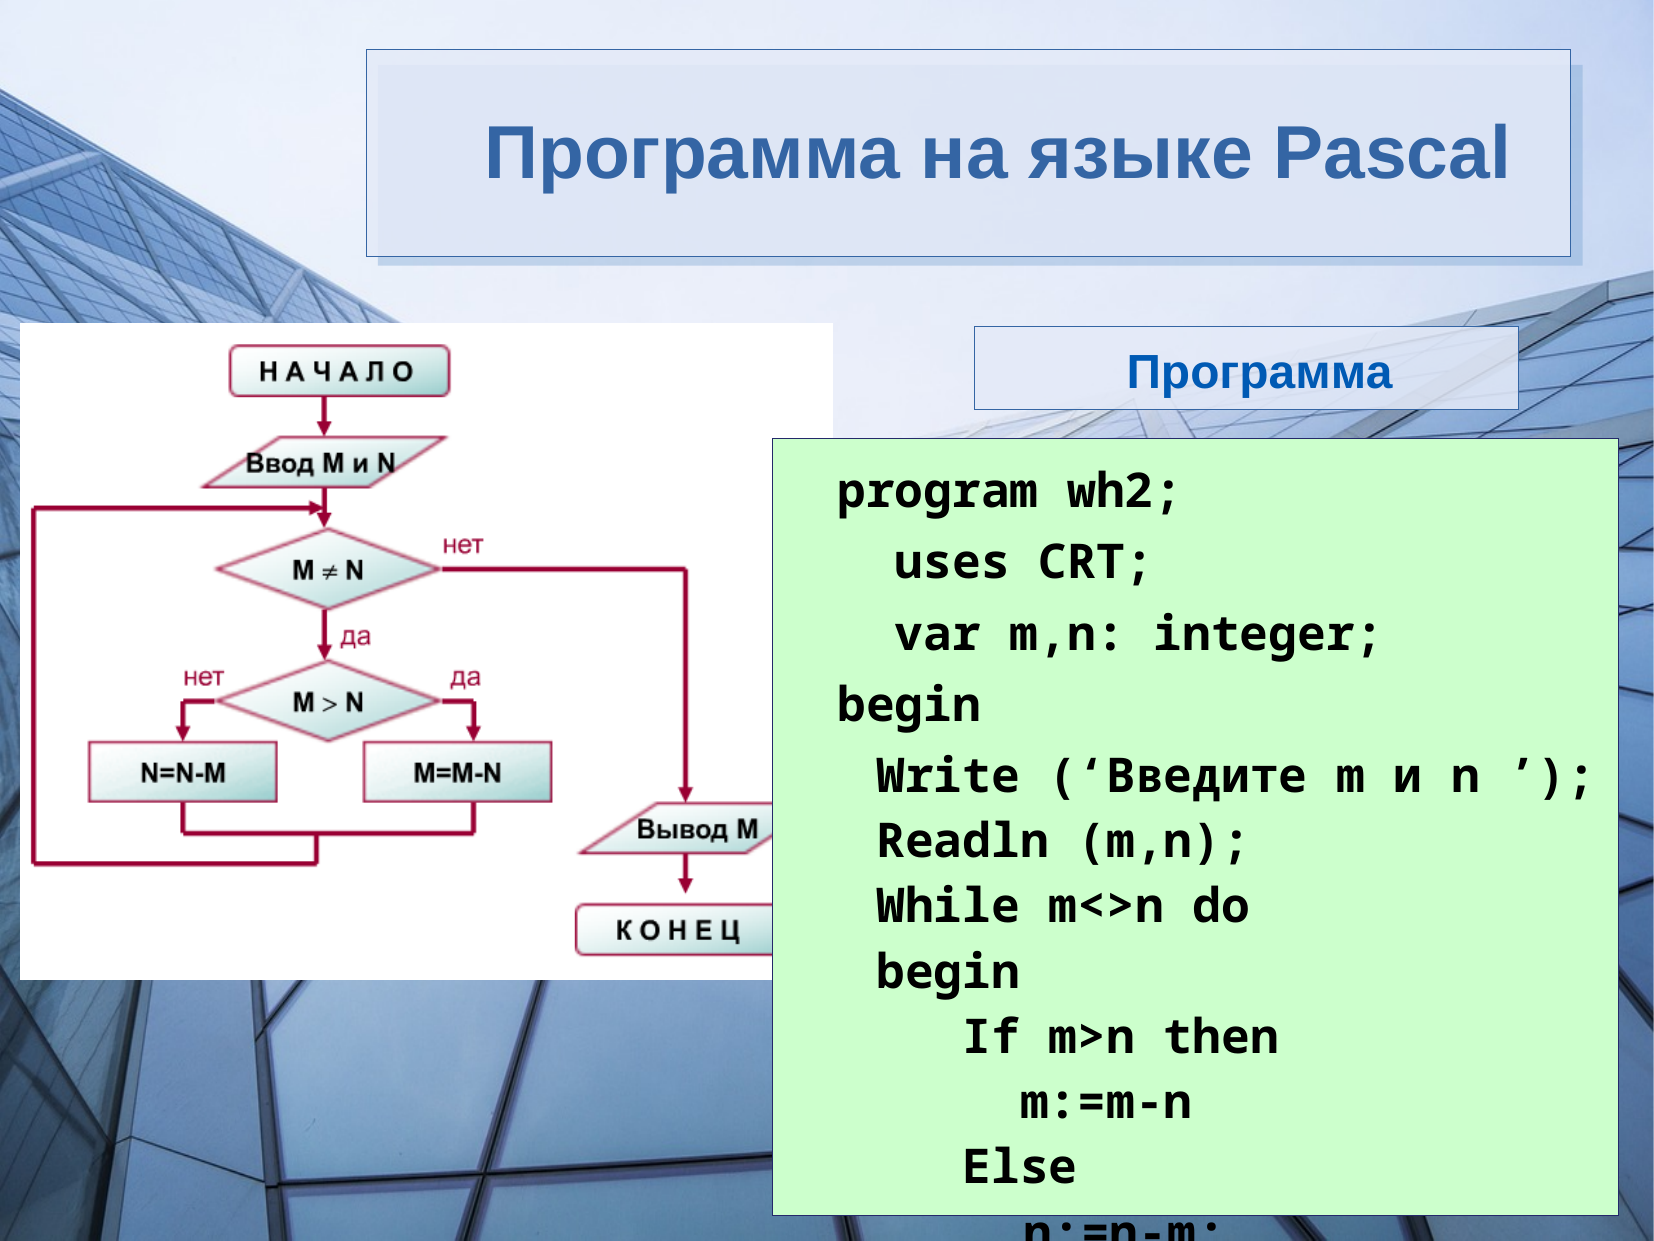

# Программа на языке Pascal
Программа
program wh2;
 uses CRT;
 var m,n: integer;
begin
 Write (‘Введите m и n ’);
 Readln (m,n);
 While m<>n do
 begin
 If m>n then
 m:=m-n
 Else
		 n:=n-m;
 end;
 writeln (‘НОД=',m);
end.